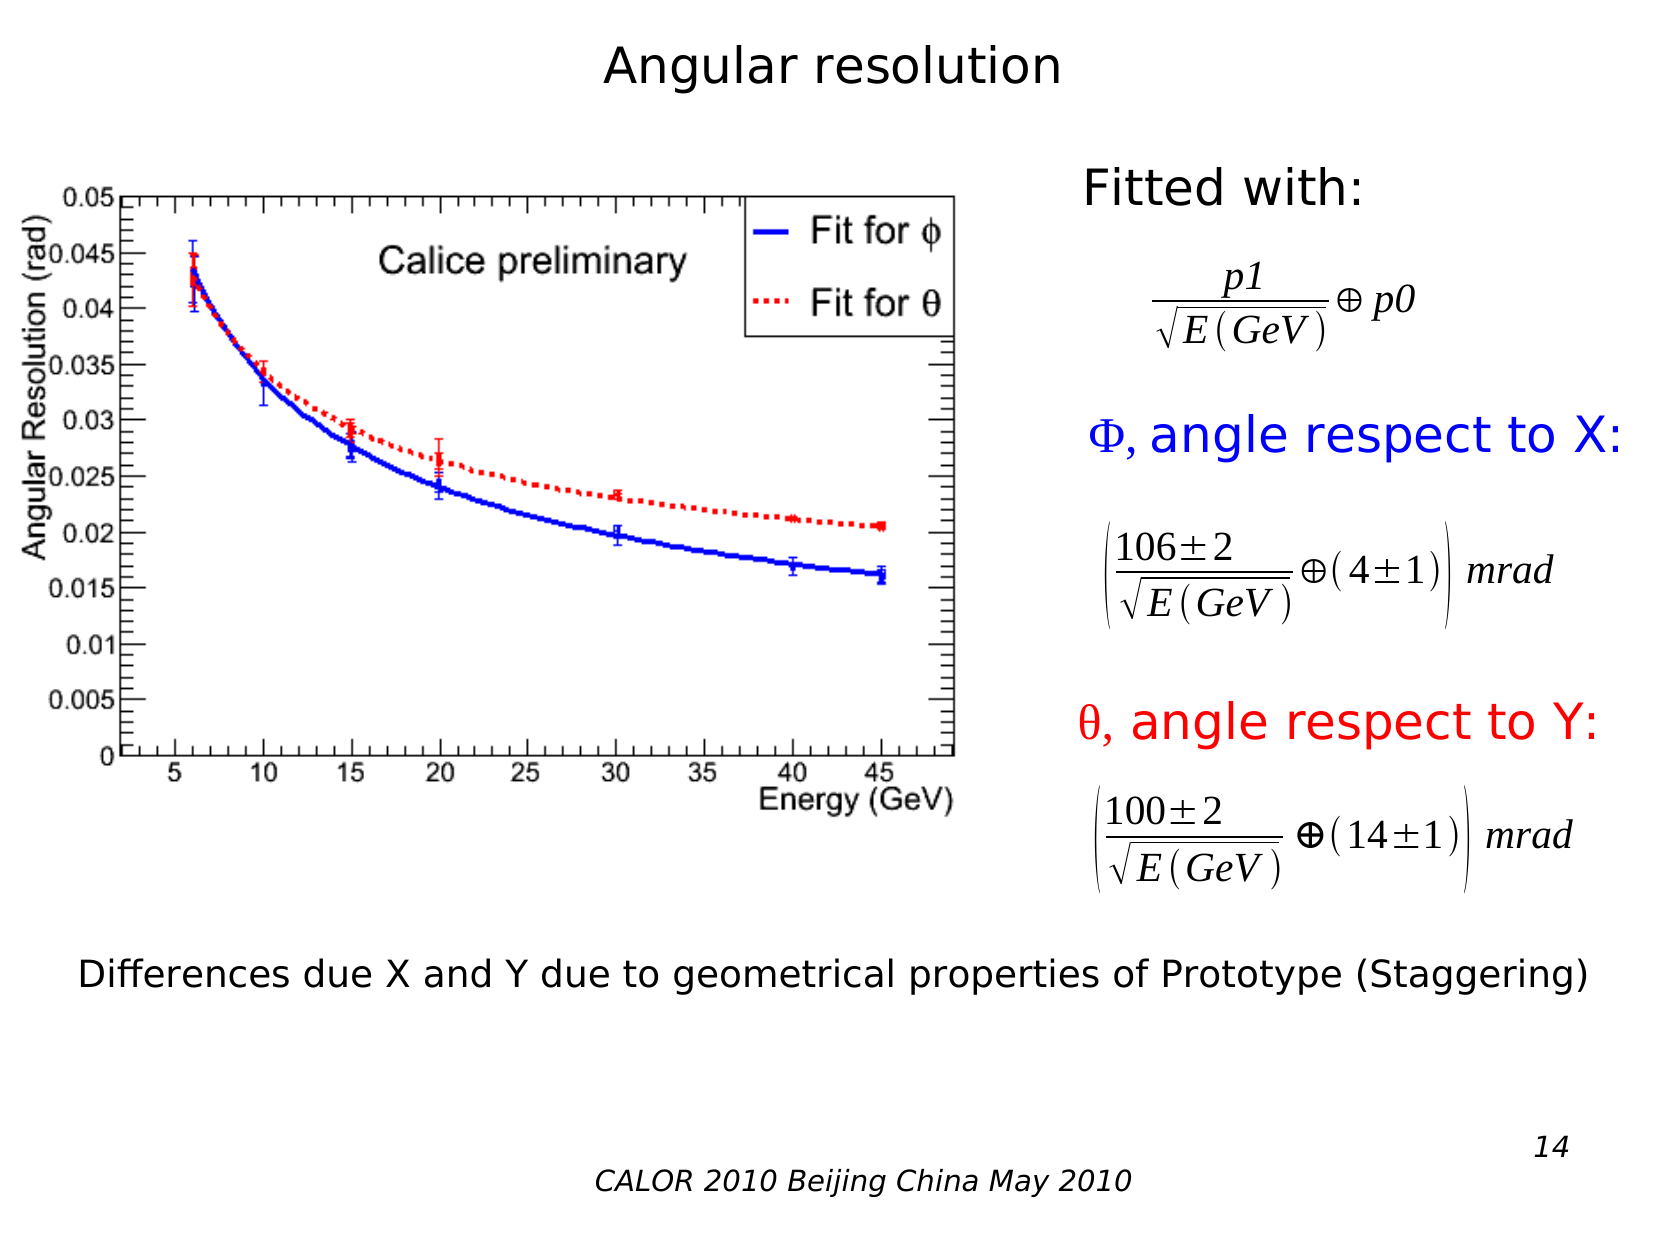

# Angular resolution
Fitted with:
Φ, angle respect to X:
θ, angle respect to Y:
Differences due X and Y due to geometrical properties of Prototype (Staggering)
Comite d'evaluation
14